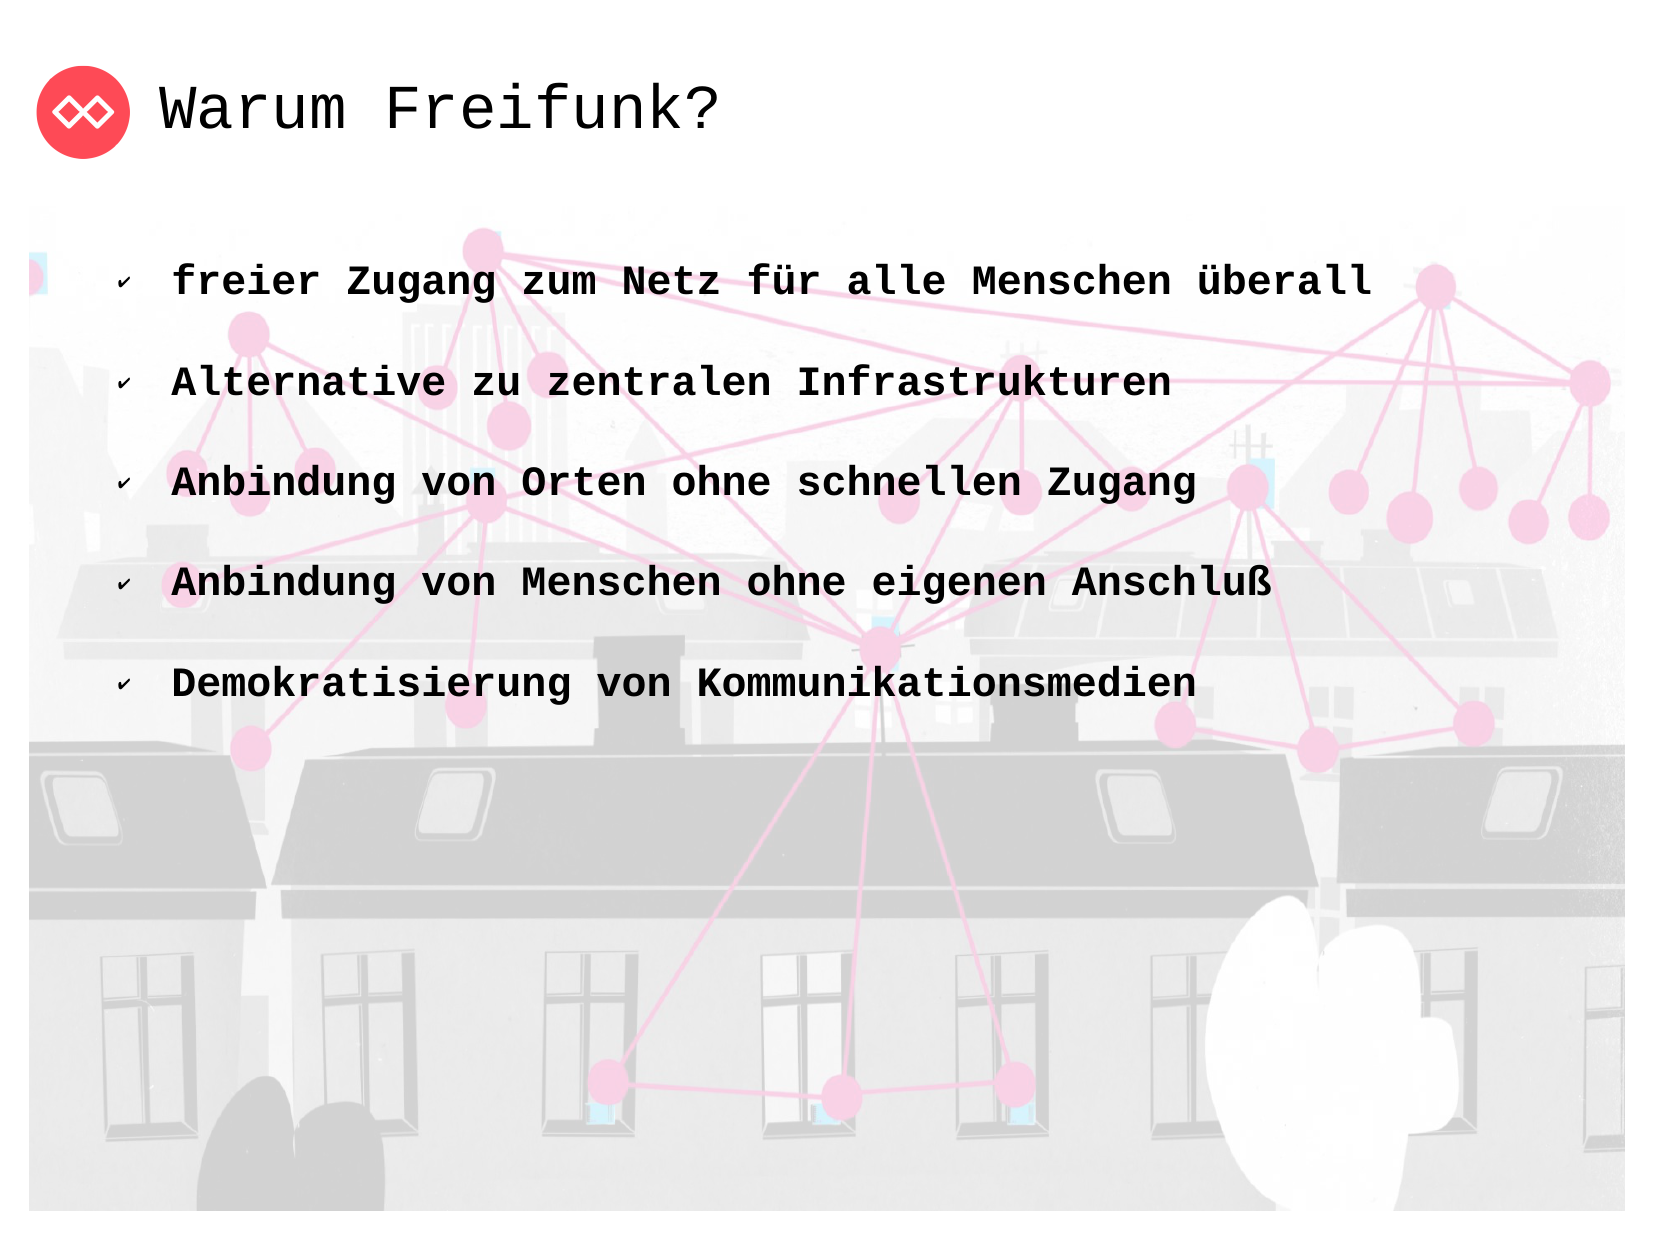

# Warum Freifunk?
freier Zugang zum Netz für alle Menschen überall
Alternative zu zentralen Infrastrukturen
Anbindung von Orten ohne schnellen Zugang
Anbindung von Menschen ohne eigenen Anschluß
Demokratisierung von Kommunikationsmedien